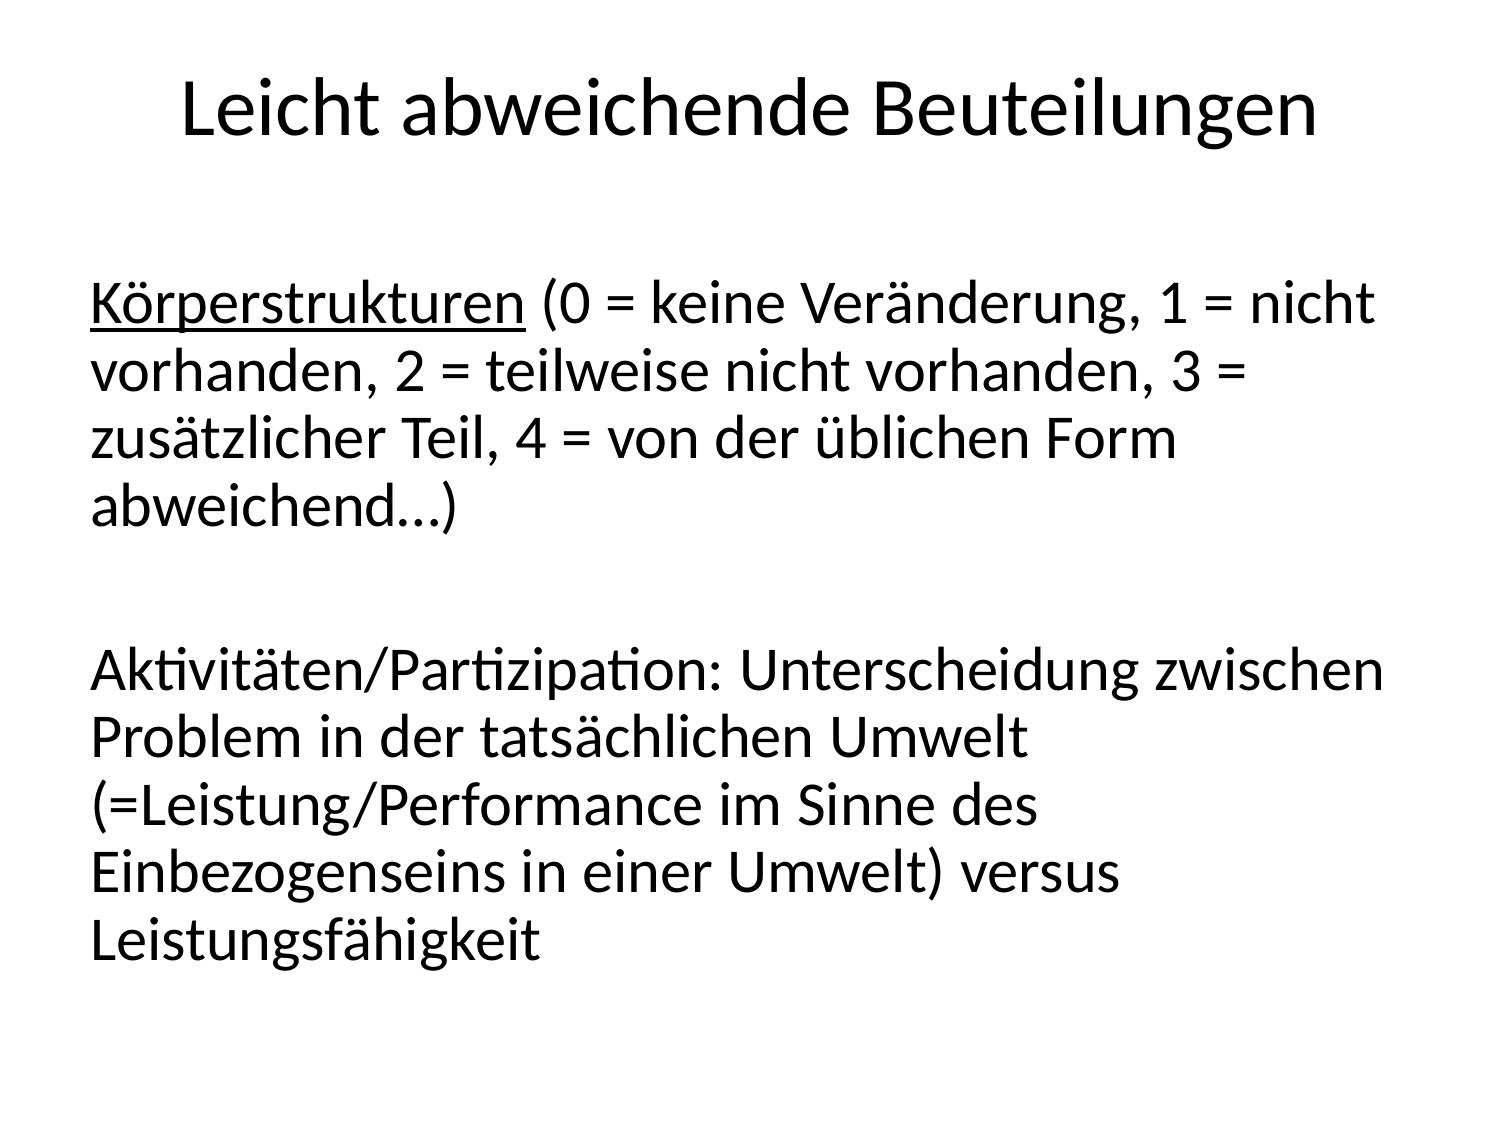

# Leicht abweichende Beuteilungen
Körperstrukturen (0 = keine Veränderung, 1 = nicht vorhanden, 2 = teilweise nicht vorhanden, 3 = zusätzlicher Teil, 4 = von der üblichen Form abweichend…)
Aktivitäten/Partizipation: Unterscheidung zwischen Problem in der tatsächlichen Umwelt (=Leistung/Performance im Sinne des Einbezogenseins in einer Umwelt) versus Leistungsfähigkeit